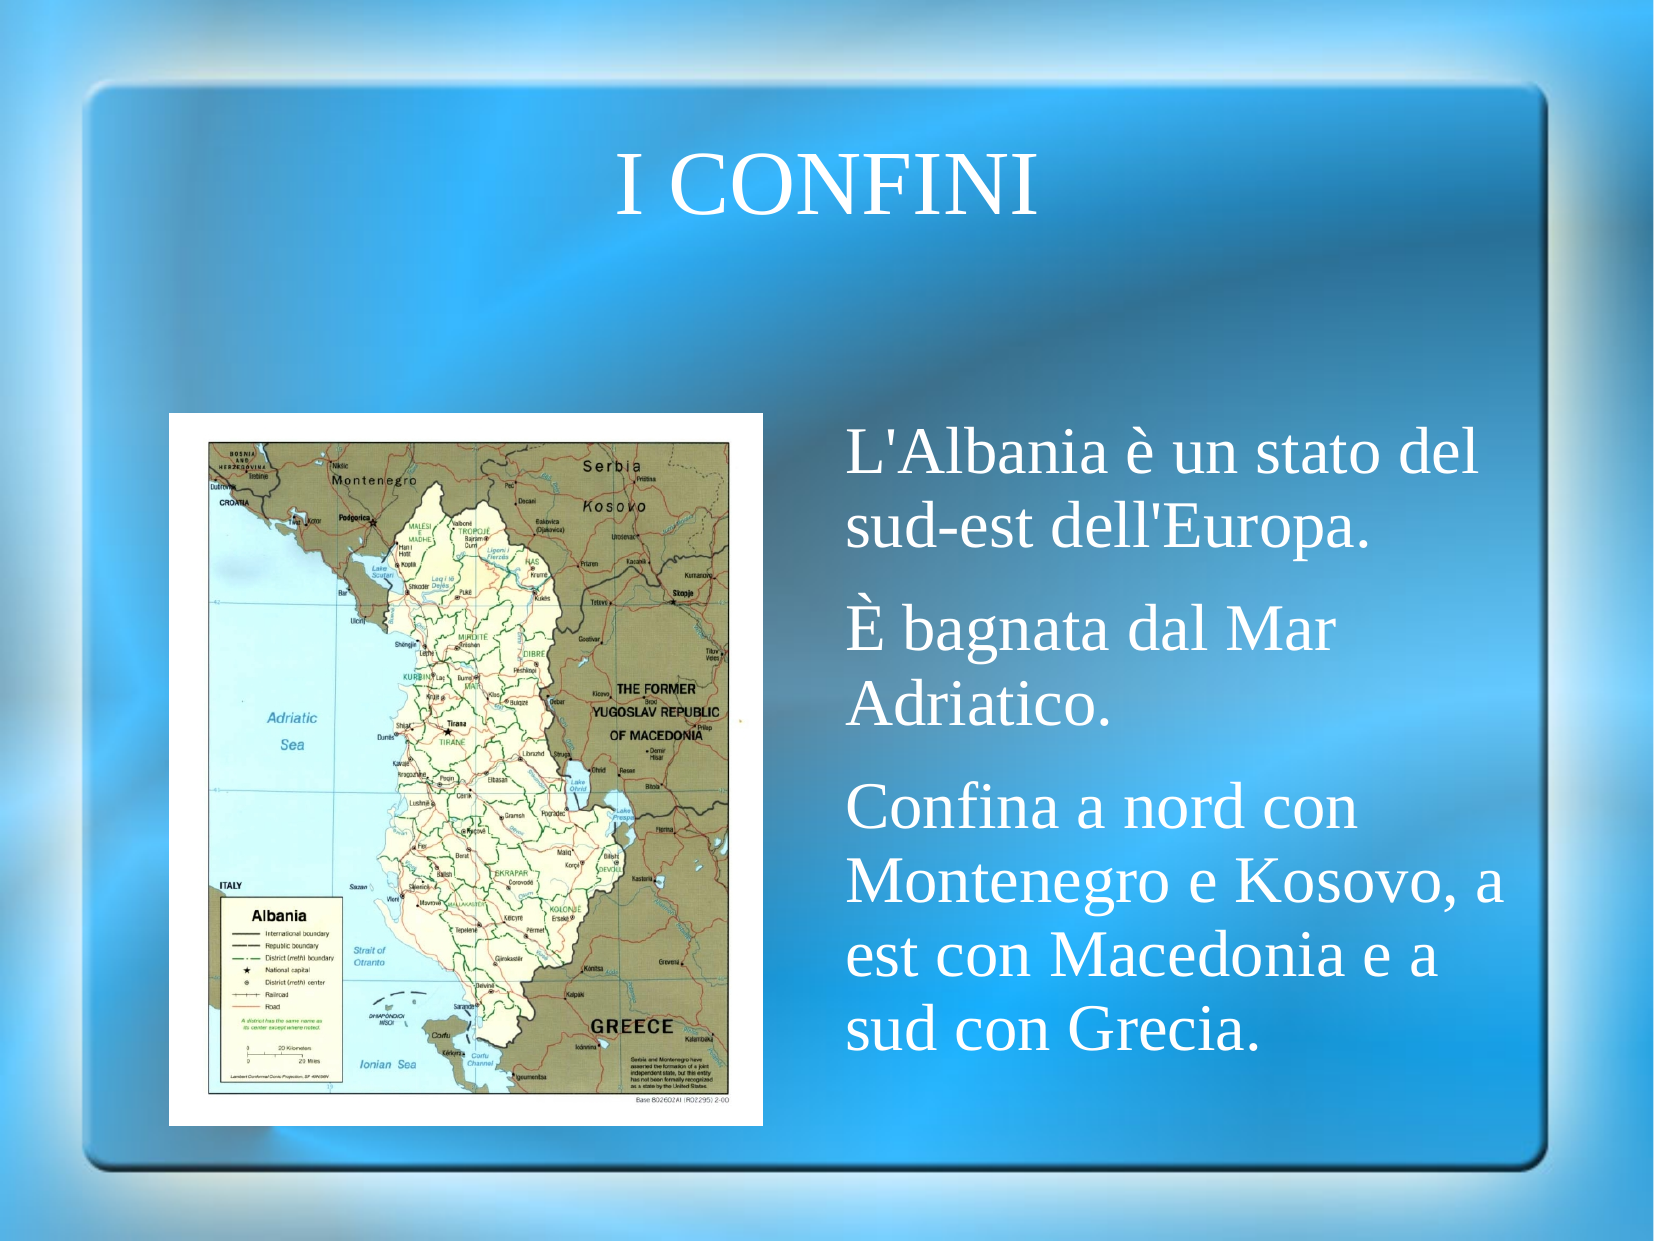

# I CONFINI
L'Albania è un stato del sud-est dell'Europa.
È bagnata dal Mar Adriatico.
Confina a nord con Montenegro e Kosovo, a est con Macedonia e a sud con Grecia.